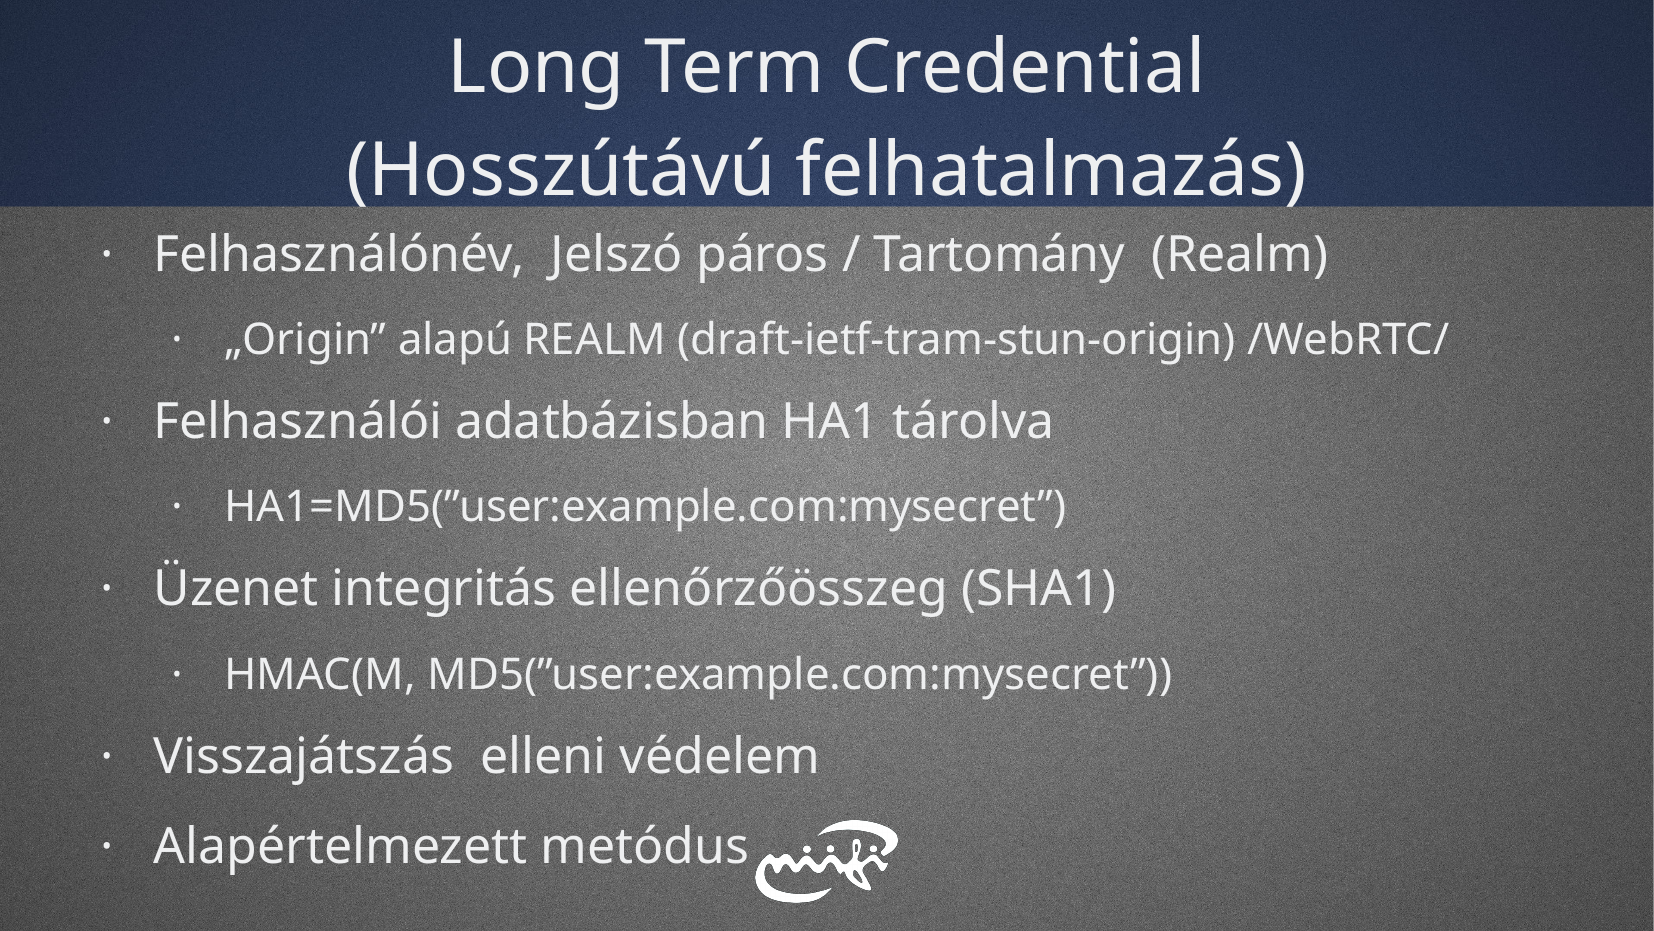

# Long Term Credential (Hosszútávú felhatalmazás)
Felhasználónév, Jelszó páros / Tartomány (Realm)
„Origin” alapú REALM (draft-ietf-tram-stun-origin) /WebRTC/
Felhasználói adatbázisban HA1 tárolva
HA1=MD5(”user:example.com:mysecret”)
Üzenet integritás ellenőrzőösszeg (SHA1)
HMAC(M, MD5(”user:example.com:mysecret”))
Visszajátszás elleni védelem
Alapértelmezett metódus